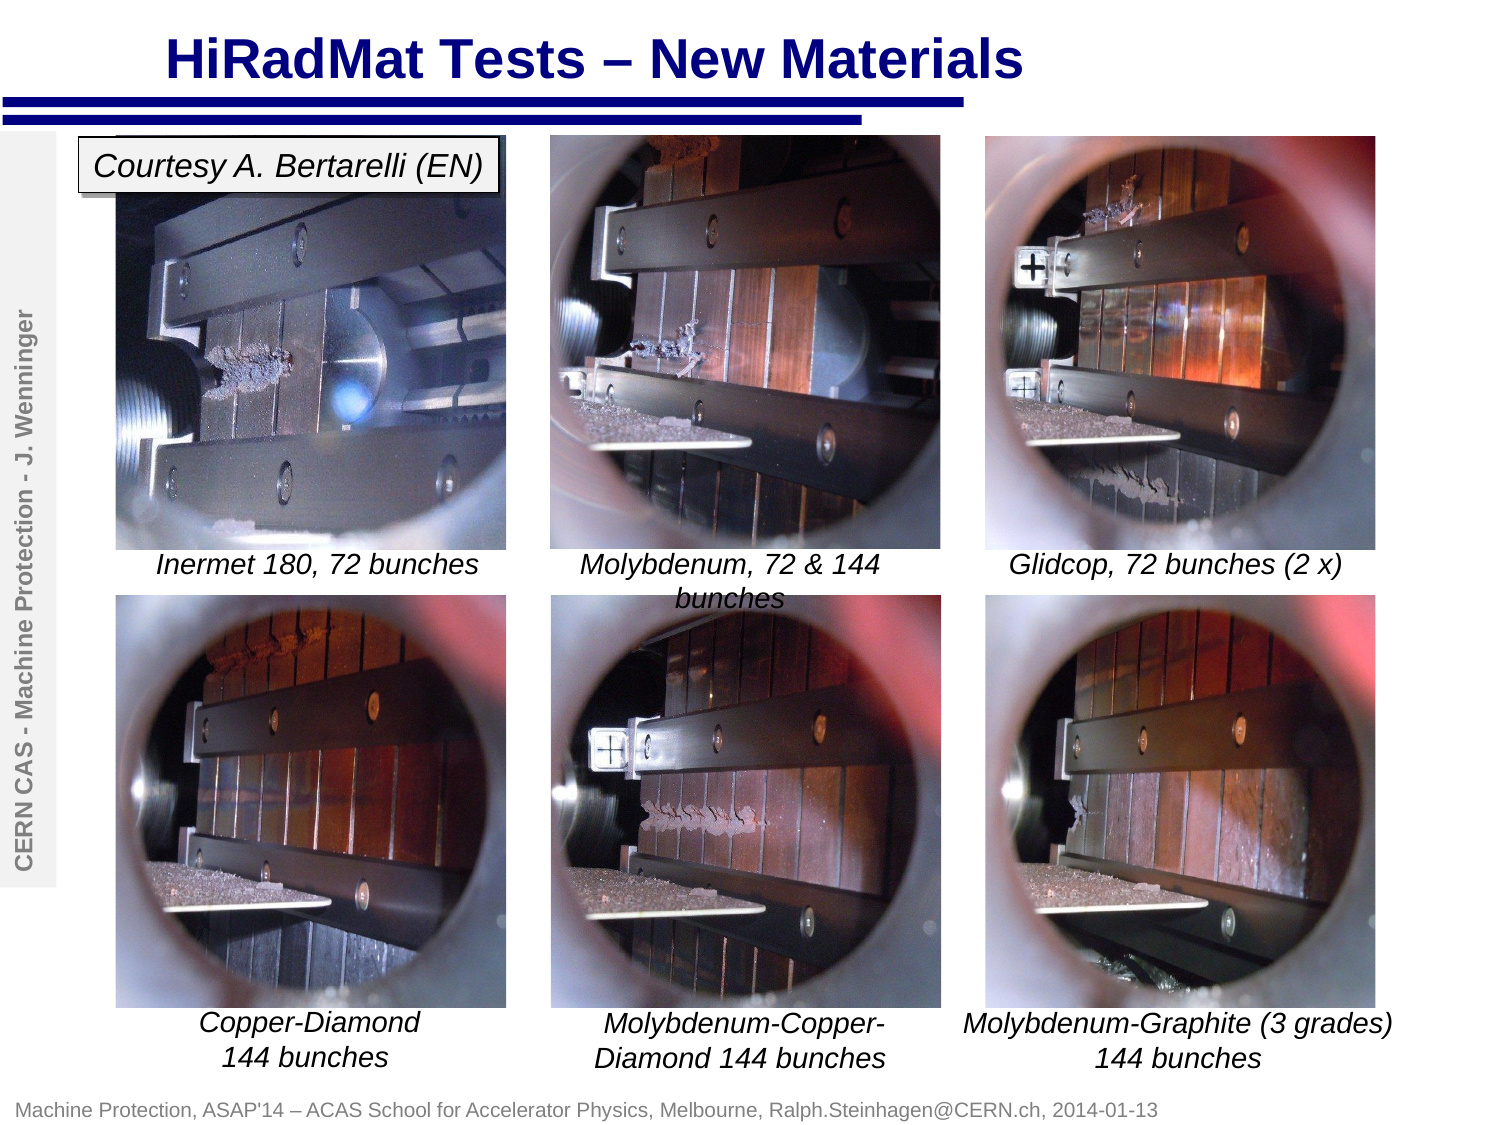

# HiRadMat Tests – New Materials
Inermet 180, 72 bunches
Molybdenum, 72 & 144 bunches
Glidcop, 72 bunches (2 x)
Copper-Diamond
144 bunches
Molybdenum-Copper-Diamond 144 bunches
Molybdenum-Graphite (3 grades)
144 bunches
Courtesy A. Bertarelli (EN)
CERN CAS - Machine Protection - J. Wenninger